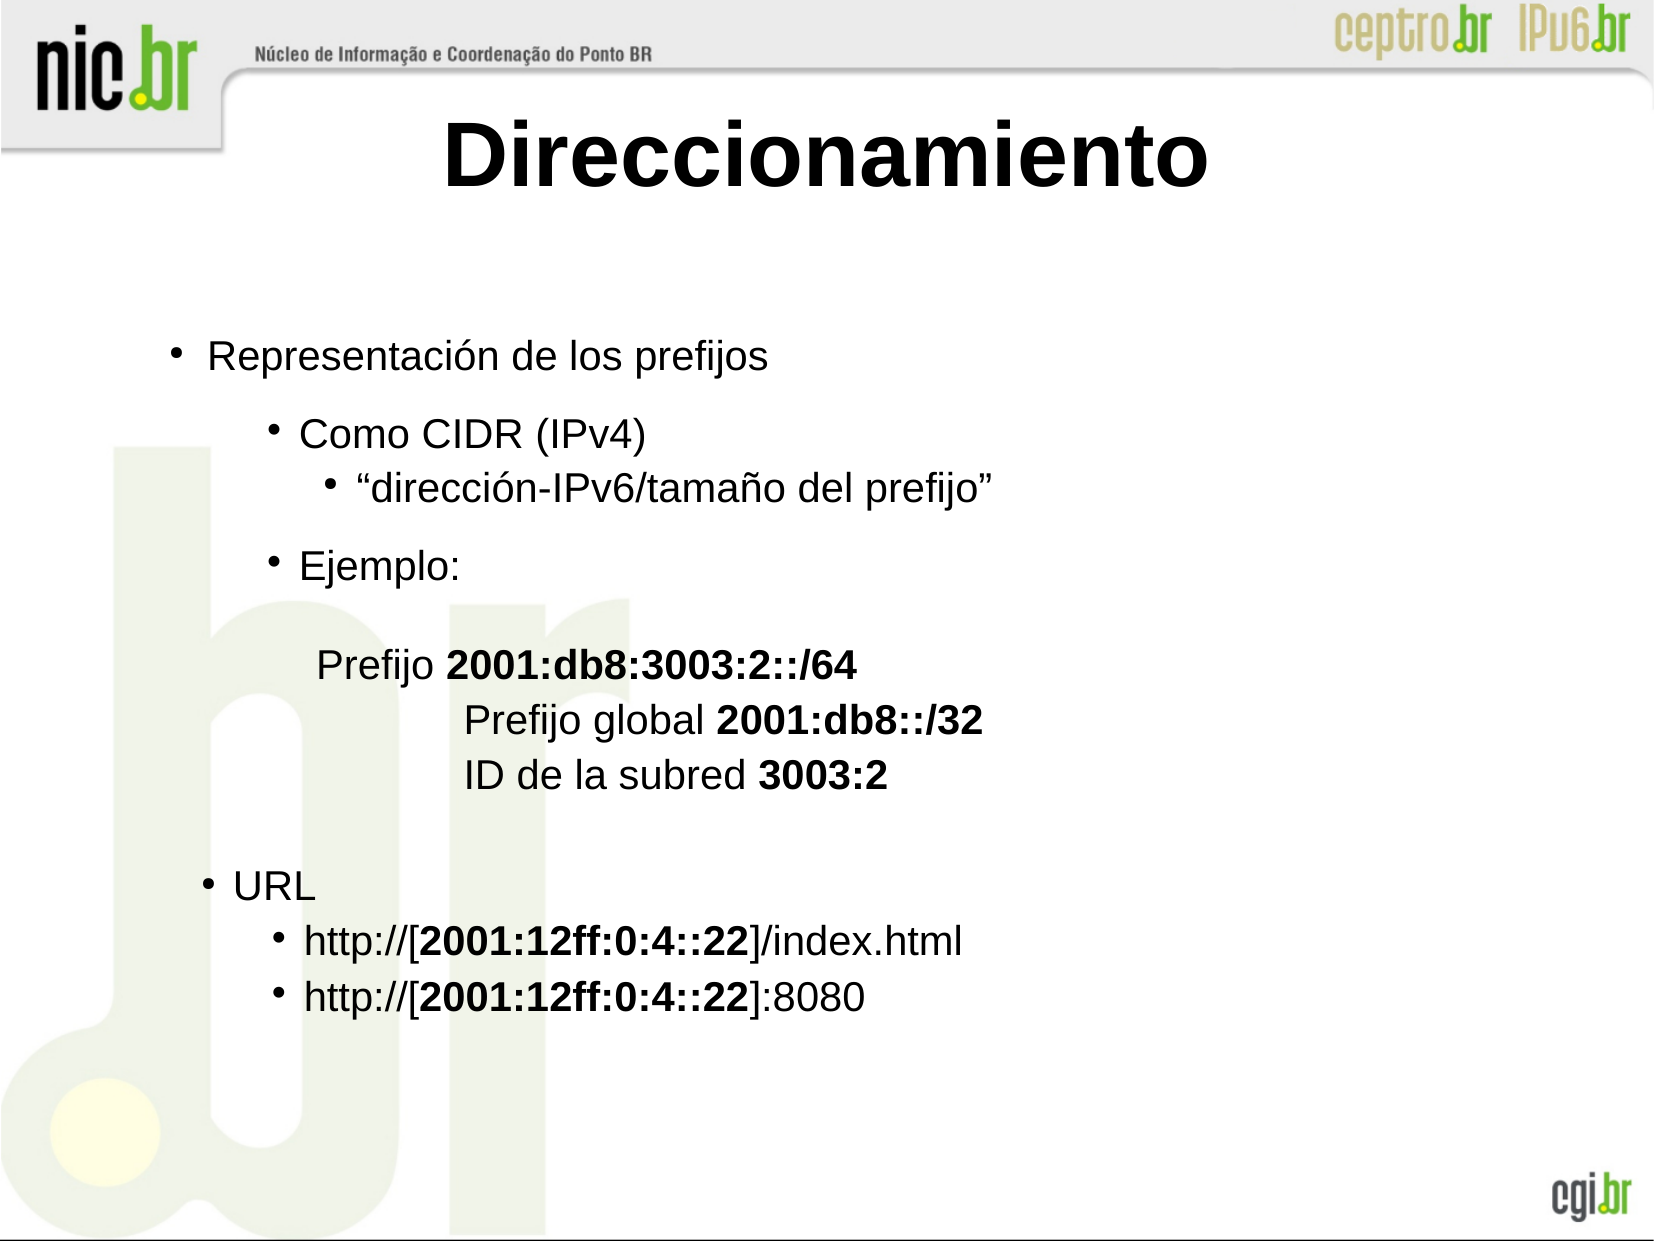

Direccionamiento
 Representación de los prefijos
Como CIDR (IPv4)‏
“dirección-IPv6/tamaño del prefijo”
Ejemplo:
	Prefijo 2001:db8:3003:2::/64
			Prefijo global 2001:db8::/32
			ID de la subred 3003:2
URL
http://[2001:12ff:0:4::22]/index.html
http://[2001:12ff:0:4::22]:8080